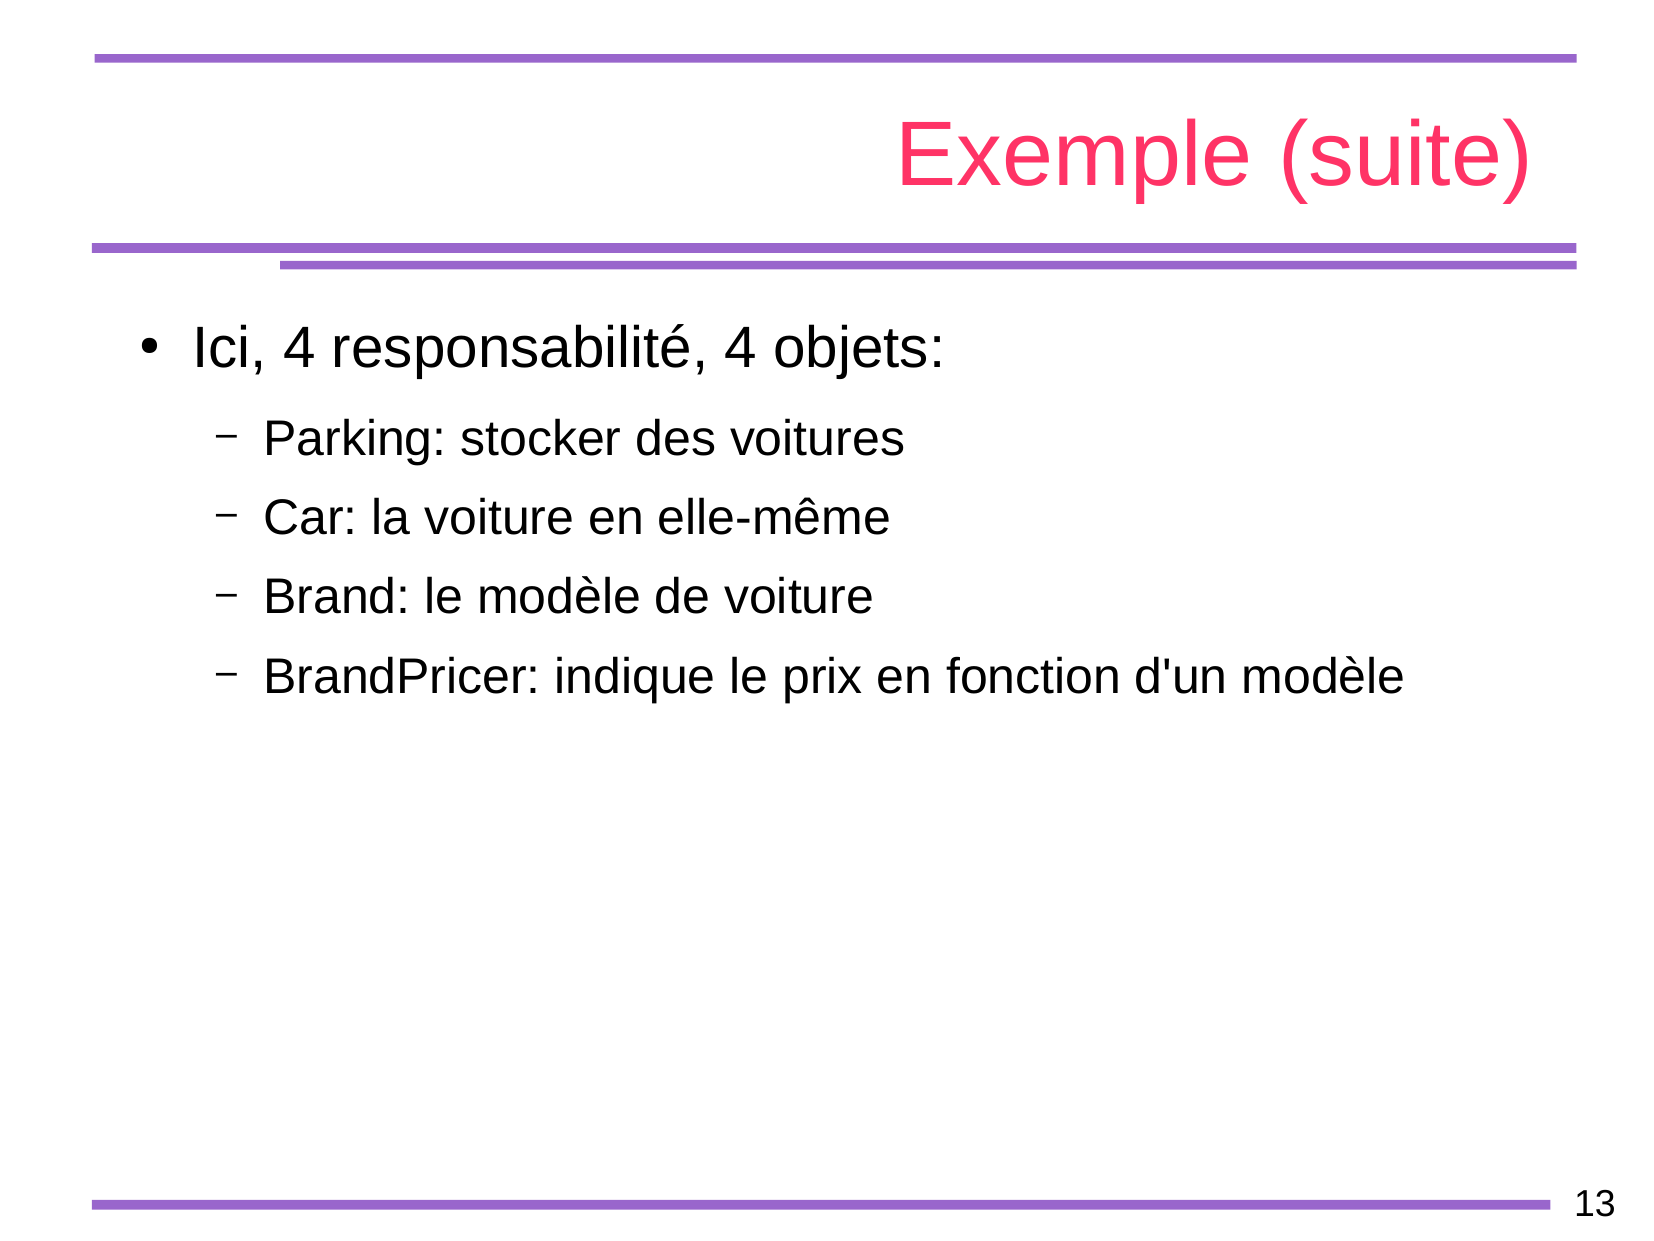

# Exemple (suite)
Ici, 4 responsabilité, 4 objets:
Parking: stocker des voitures
Car: la voiture en elle-même
Brand: le modèle de voiture
BrandPricer: indique le prix en fonction d'un modèle